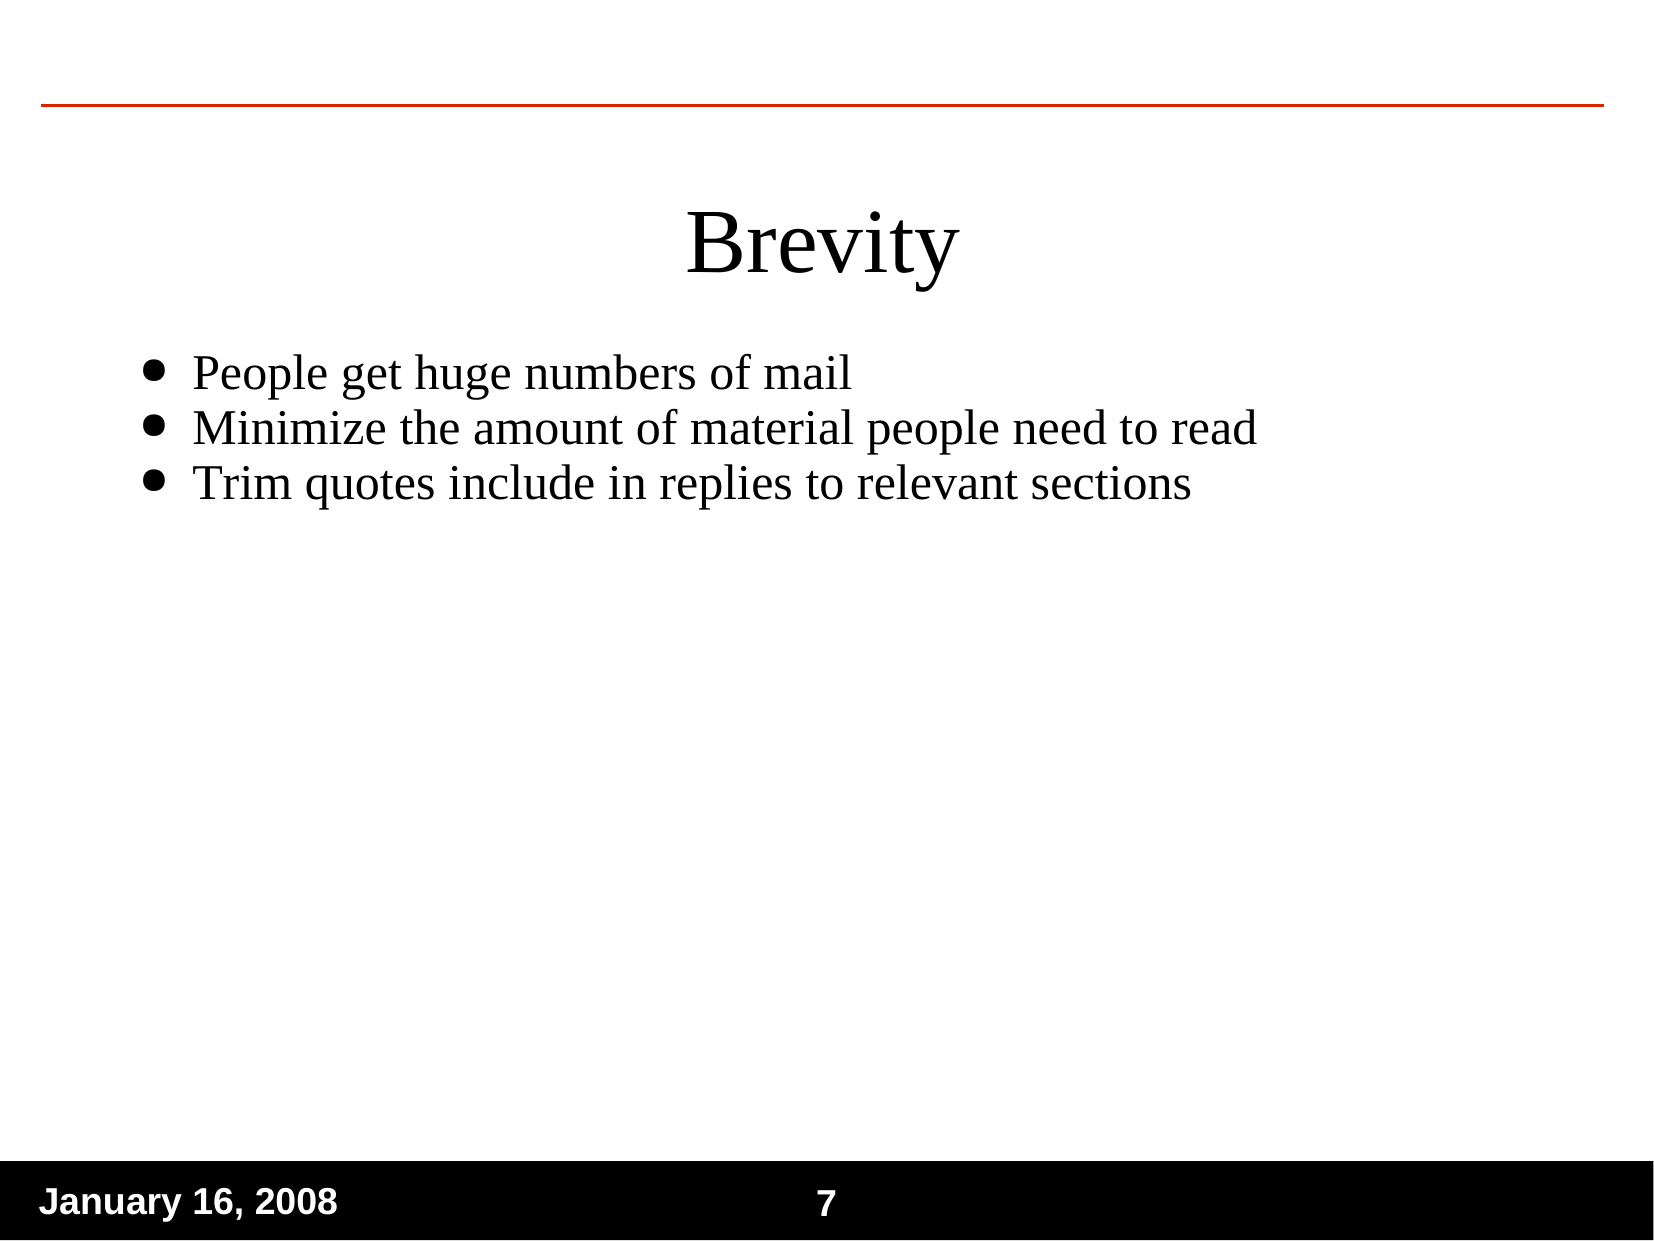

# Brevity
People get huge numbers of mail
Minimize the amount of material people need to read
Trim quotes include in replies to relevant sections